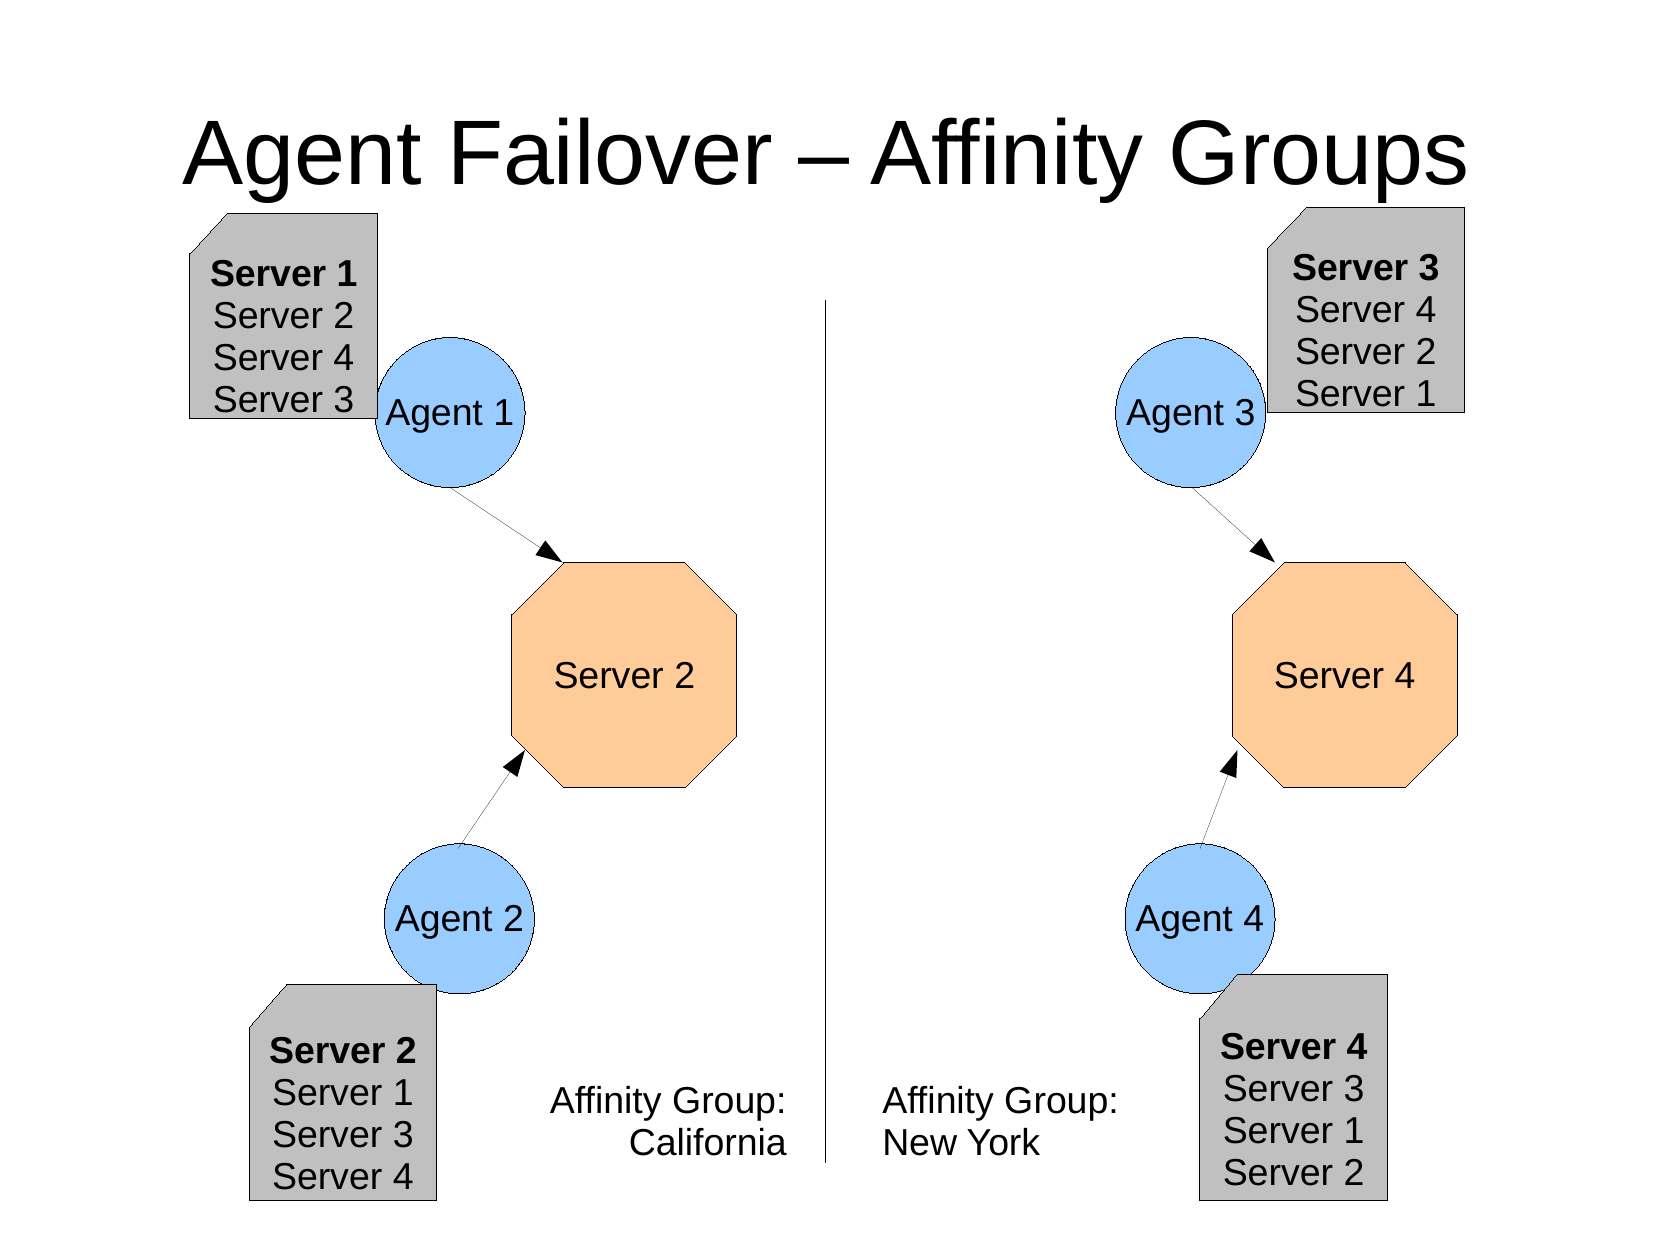

# Agent Failover – Affinity Groups
Server 3
Server 4
Server 2
Server 1
Server 1
Server 2
Server 4
Server 3
Agent 1
Agent 3
Server 2
Server 4
Agent 2
Agent 4
Server 4
Server 3
Server 1
Server 2
Server 2
Server 1
Server 3
Server 4
Affinity Group: California
Affinity Group: New York